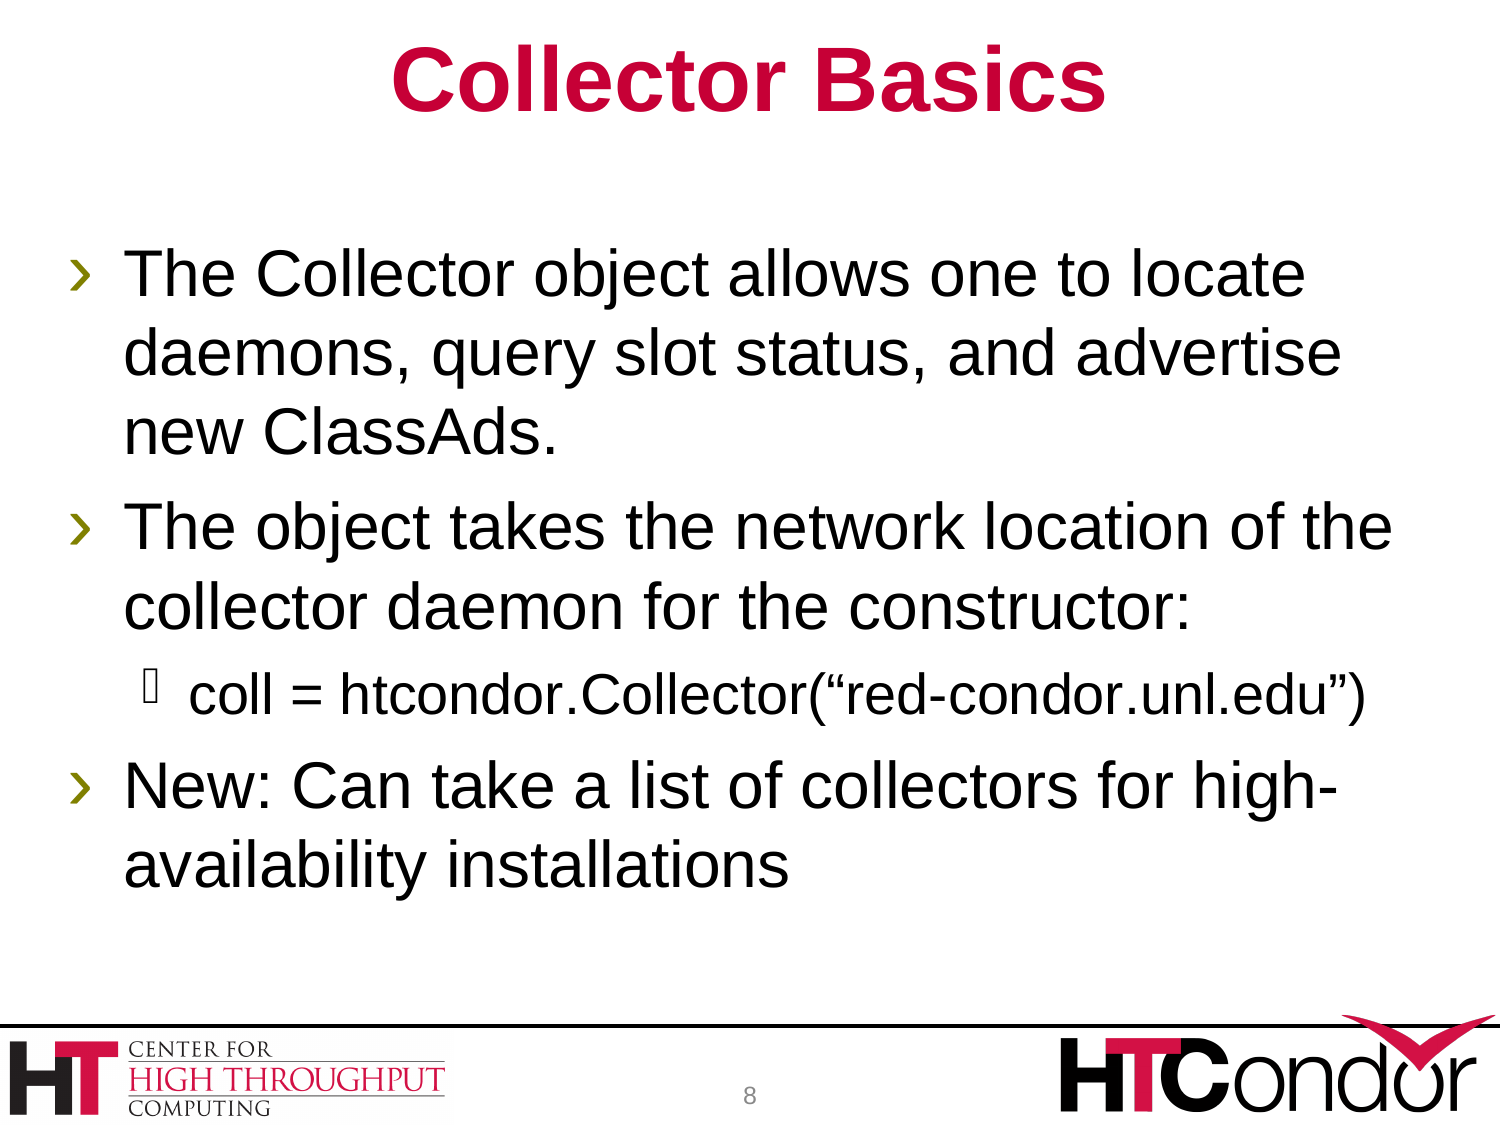

# Collector Basics
The Collector object allows one to locate daemons, query slot status, and advertise new ClassAds.
The object takes the network location of the collector daemon for the constructor:
coll = htcondor.Collector(“red-condor.unl.edu”)
New: Can take a list of collectors for high-availability installations